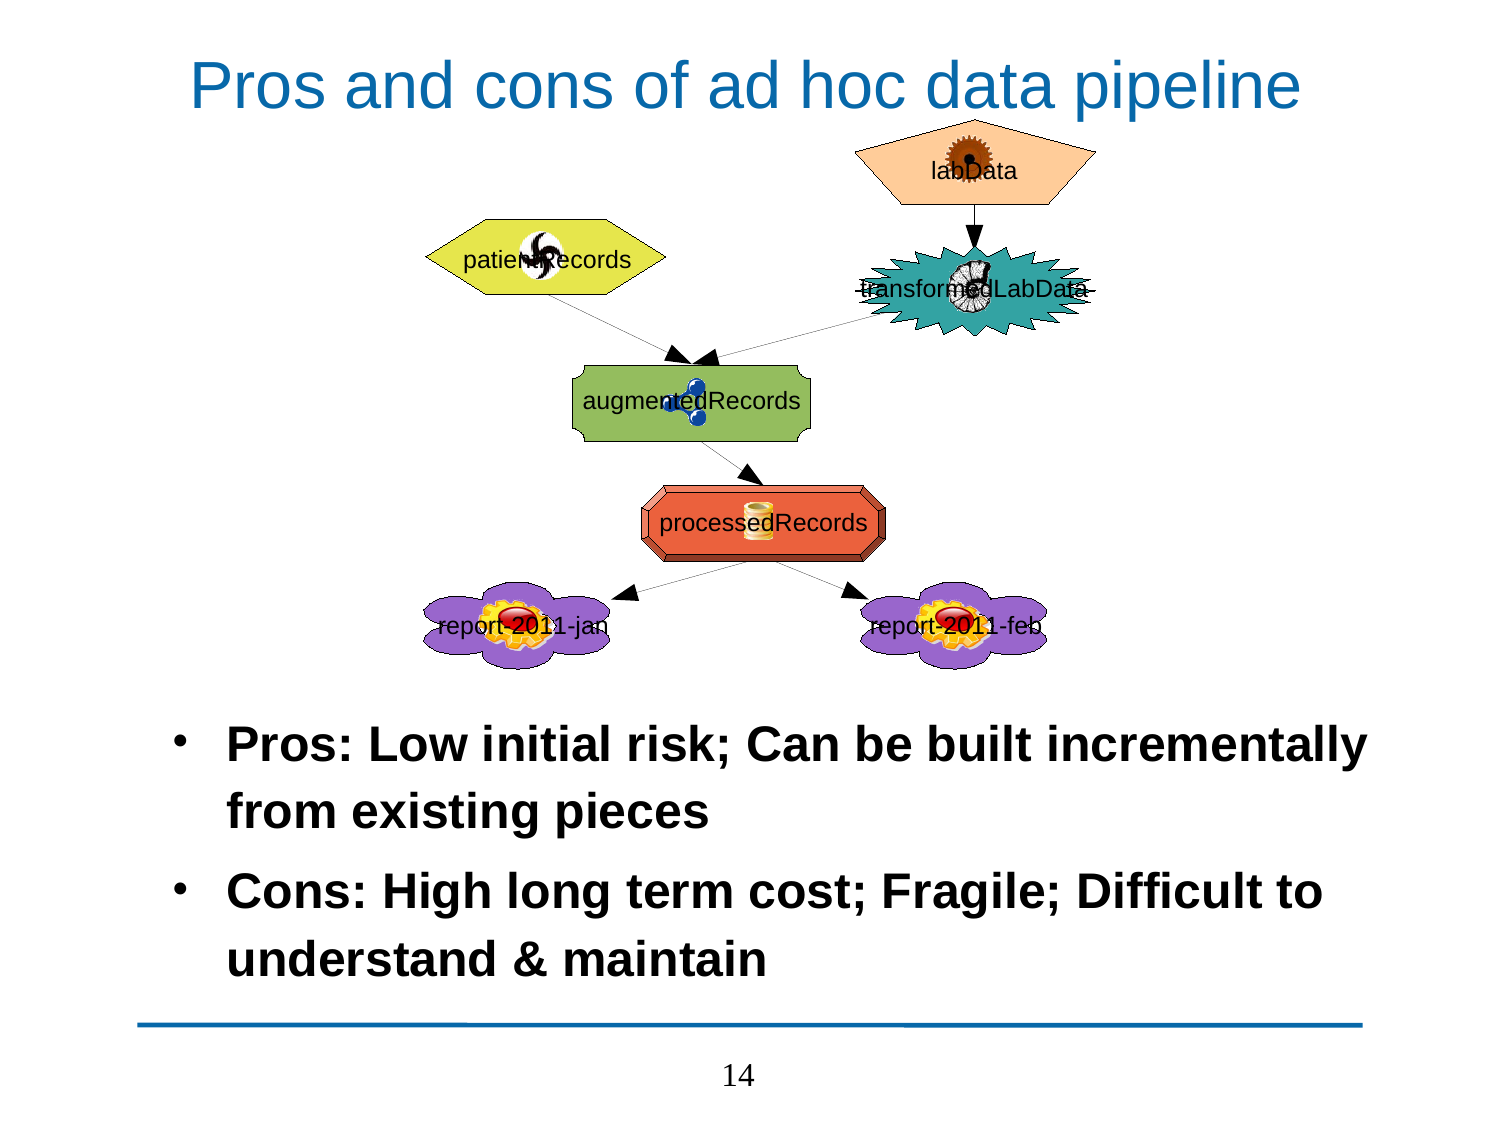

# Pros and cons of ad hoc data pipeline
labData
patientRecords
transformedLabData
augmentedRecords
processedRecords
report-2011-jan
report-2011-feb
Pros: Low initial risk; Can be built incrementally from existing pieces
Cons: High long term cost; Fragile; Difficult to understand & maintain
14